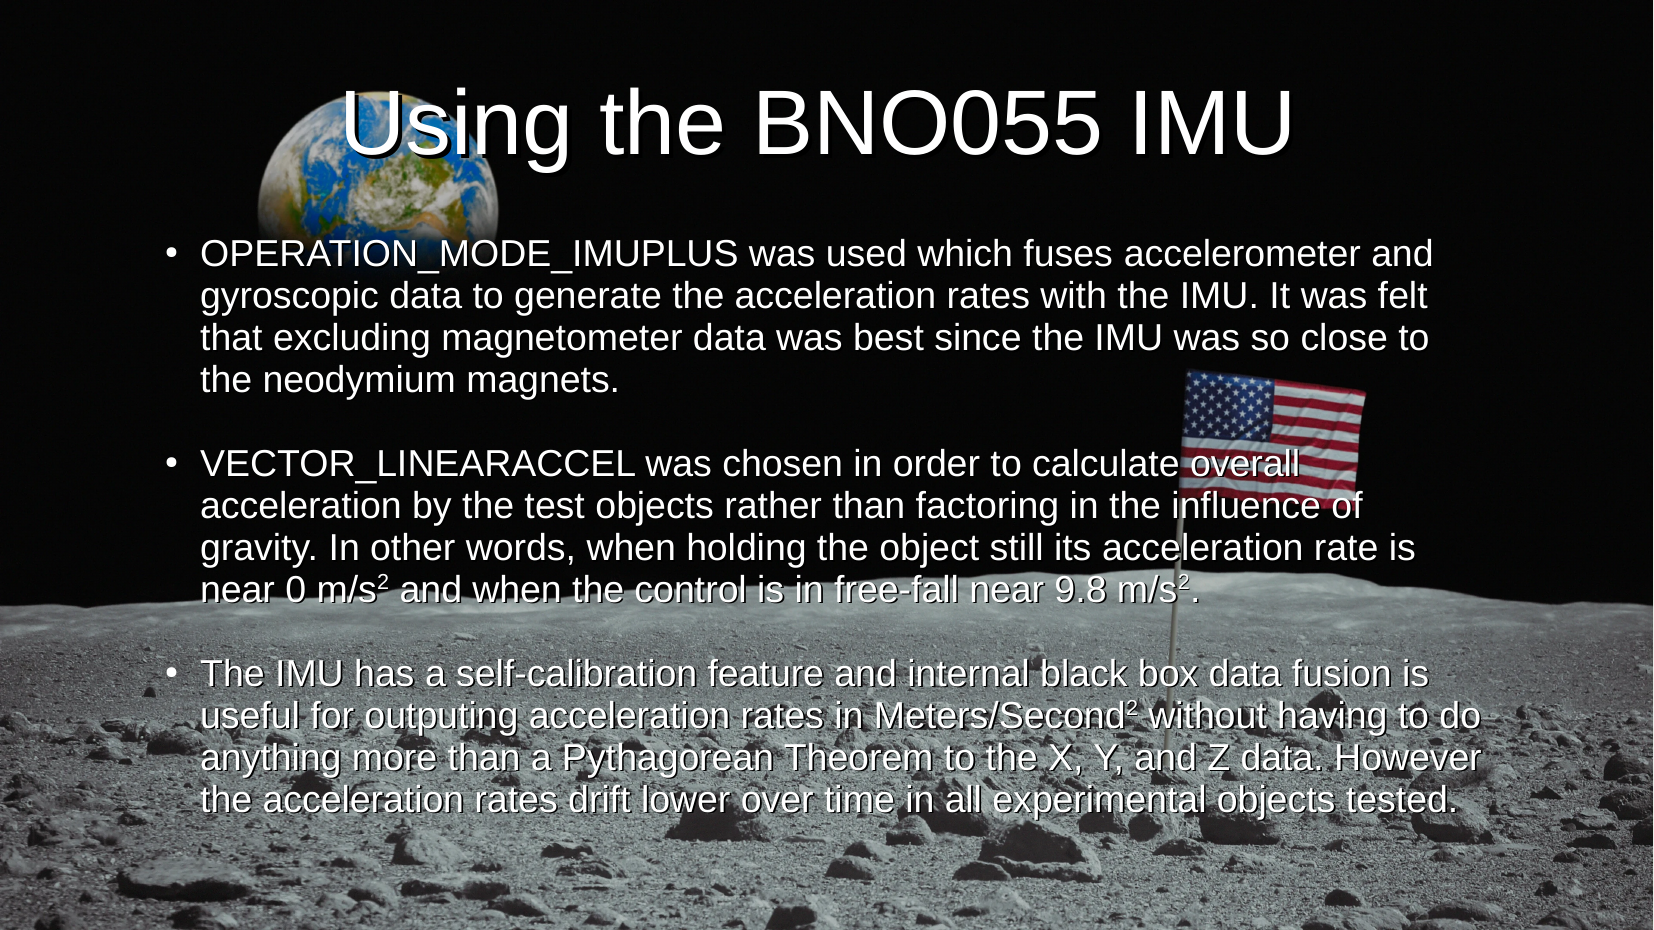

# Using the BNO055 IMU
OPERATION_MODE_IMUPLUS was used which fuses accelerometer and gyroscopic data to generate the acceleration rates with the IMU. It was felt that excluding magnetometer data was best since the IMU was so close to the neodymium magnets.
VECTOR_LINEARACCEL was chosen in order to calculate overall acceleration by the test objects rather than factoring in the influence of gravity. In other words, when holding the object still its acceleration rate is near 0 m/s2 and when the control is in free-fall near 9.8 m/s2.
The IMU has a self-calibration feature and internal black box data fusion is useful for outputing acceleration rates in Meters/Second2 without having to do anything more than a Pythagorean Theorem to the X, Y, and Z data. However the acceleration rates drift lower over time in all experimental objects tested.